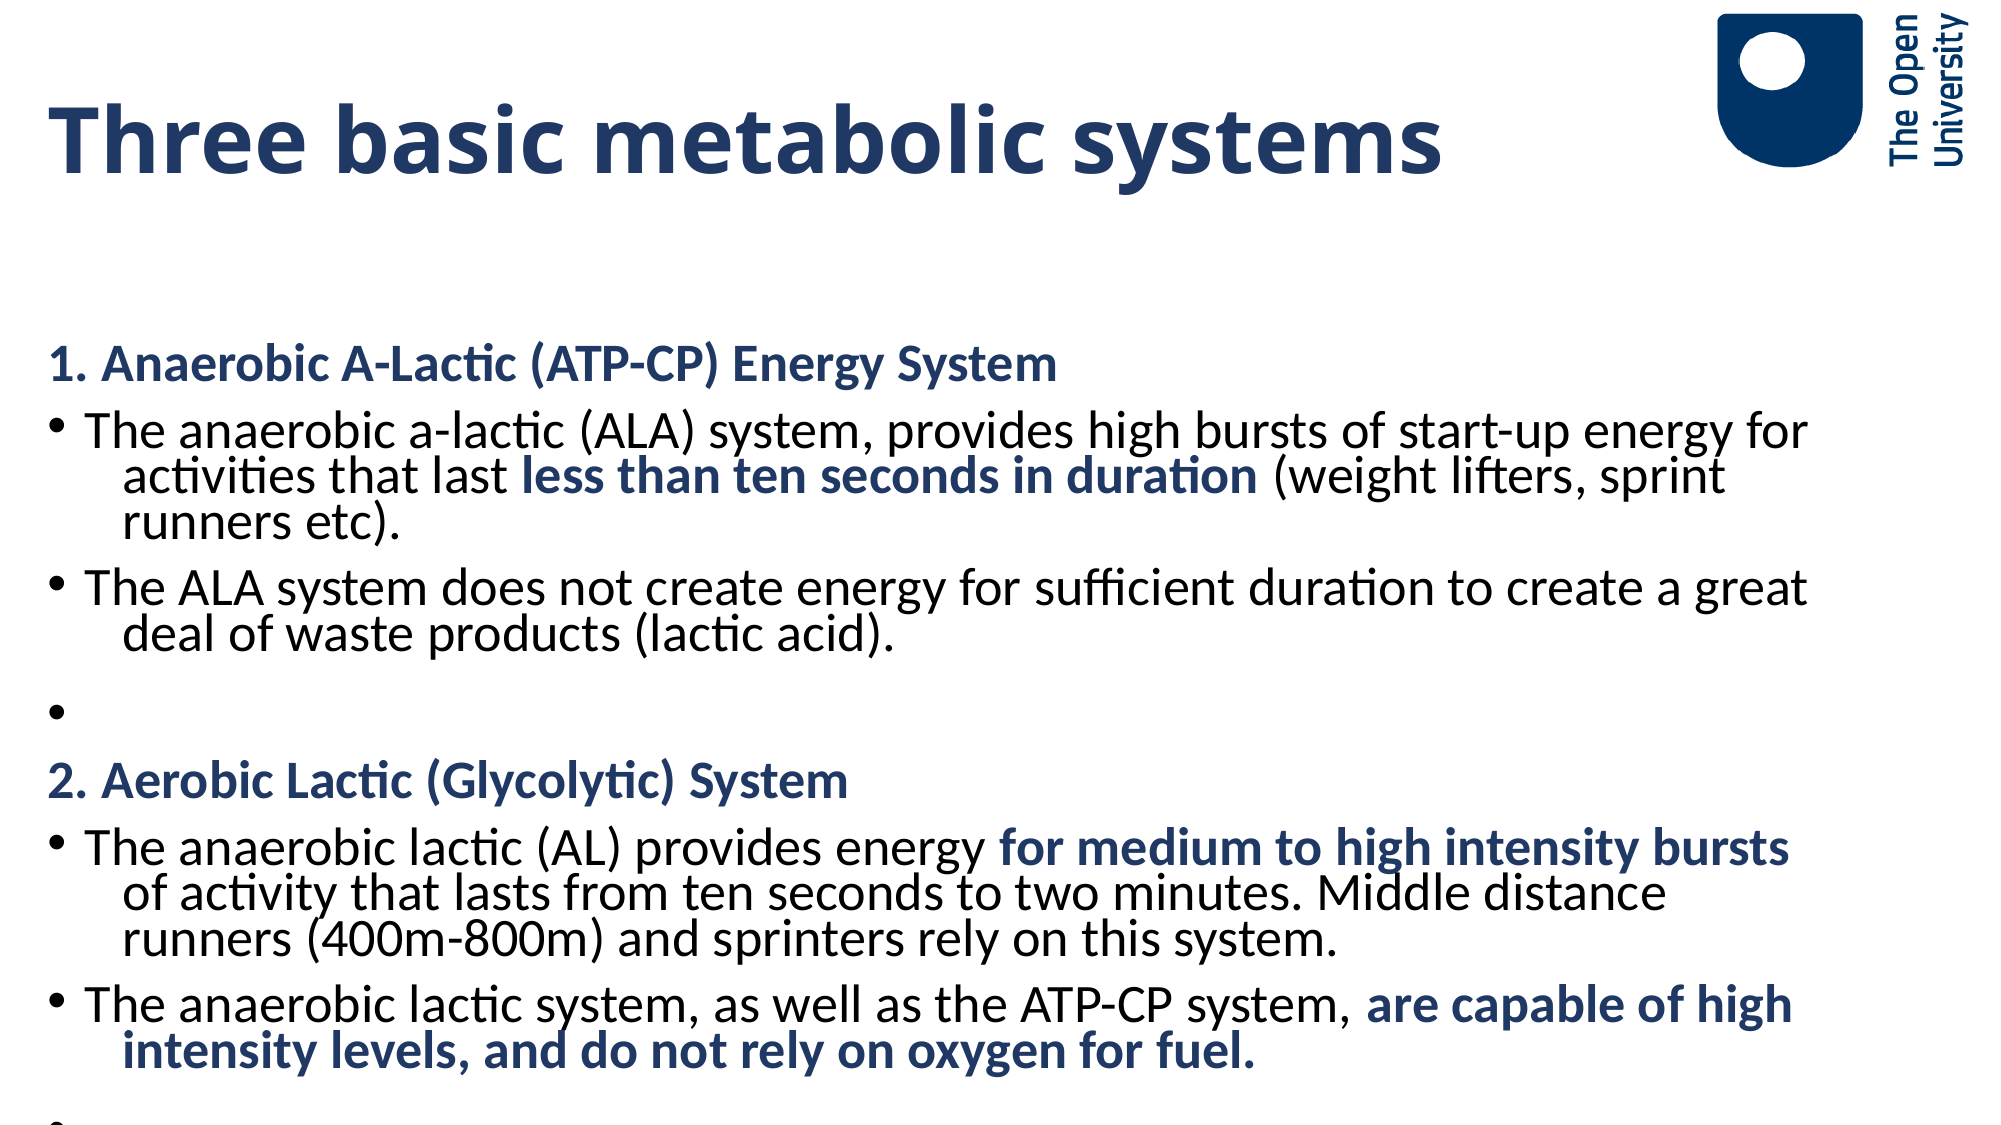

# Three basic metabolic systems
1. Anaerobic A-Lactic (ATP-CP) Energy System
The anaerobic a-lactic (ALA) system, provides high bursts of start-up energy for activities that last less than ten seconds in duration (weight lifters, sprint runners etc).
The ALA system does not create energy for sufficient duration to create a great deal of waste products (lactic acid).
2. Aerobic Lactic (Glycolytic) System
The anaerobic lactic (AL) provides energy for medium to high intensity bursts of activity that lasts from ten seconds to two minutes. Middle distance runners (400m-800m) and sprinters rely on this system.
The anaerobic lactic system, as well as the ATP-CP system, are capable of high intensity levels, and do not rely on oxygen for fuel.